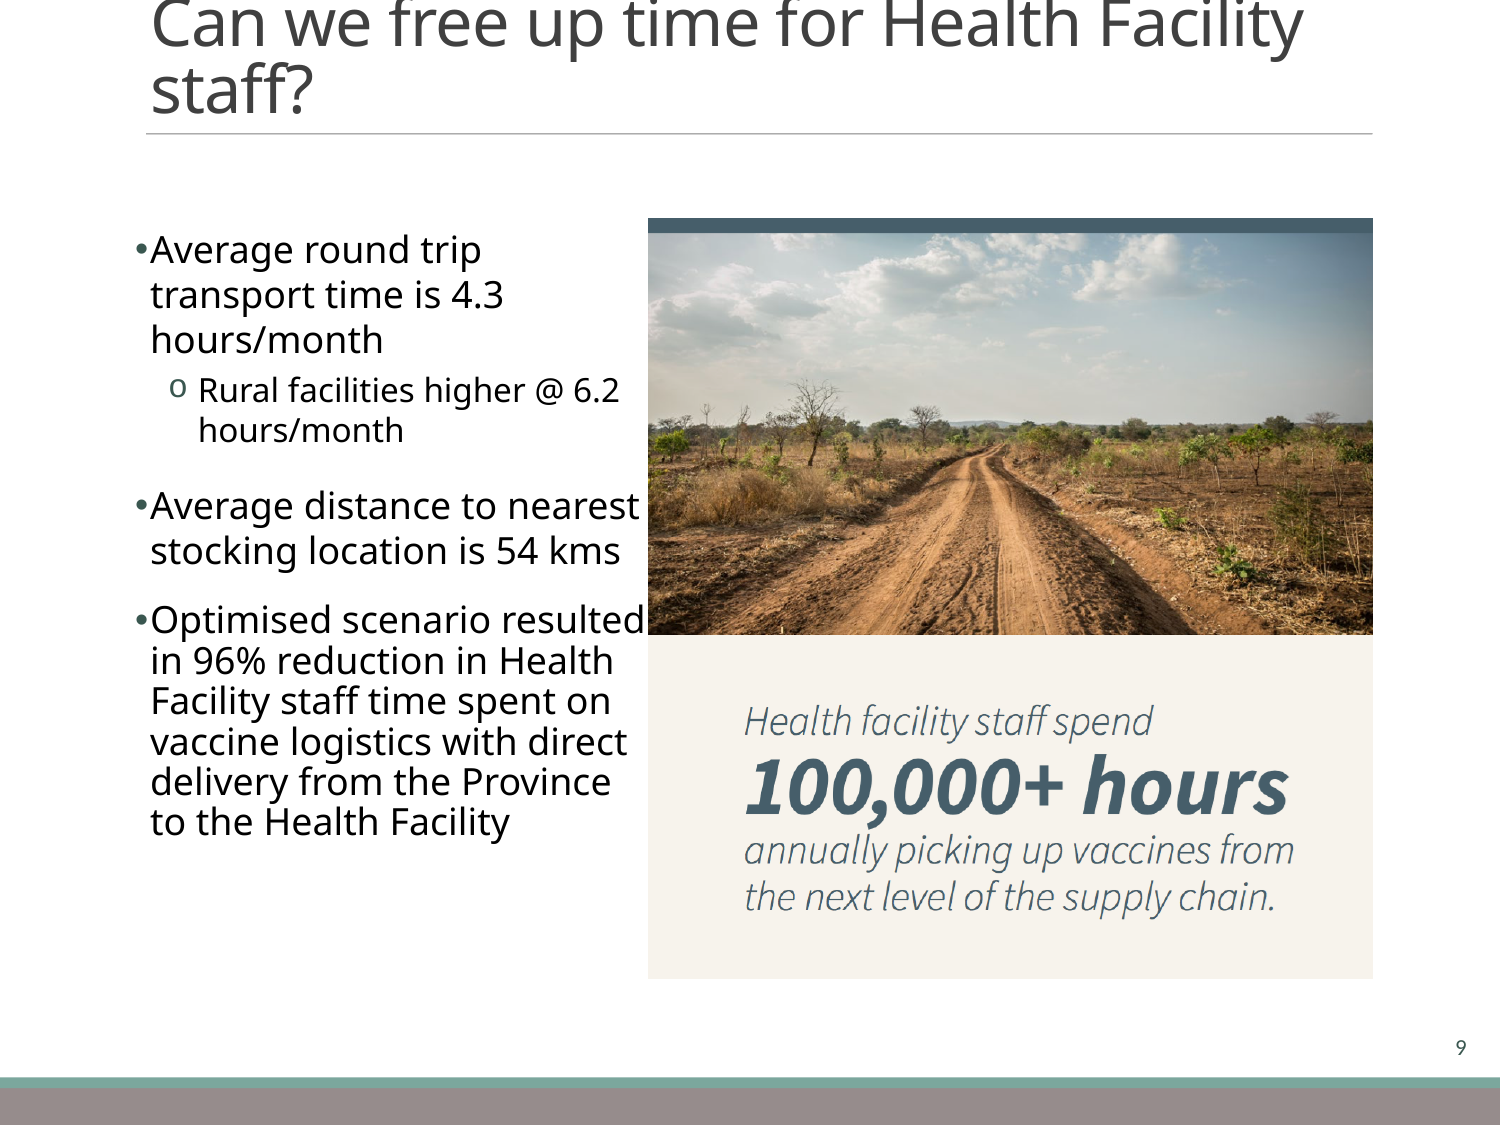

# Can we free up time for Health Facility staff?
Average round trip transport time is 4.3 hours/month
Rural facilities higher @ 6.2 hours/month
Average distance to nearest stocking location is 54 kms
Optimised scenario resulted in 96% reduction in Health Facility staff time spent on vaccine logistics with direct delivery from the Province to the Health Facility